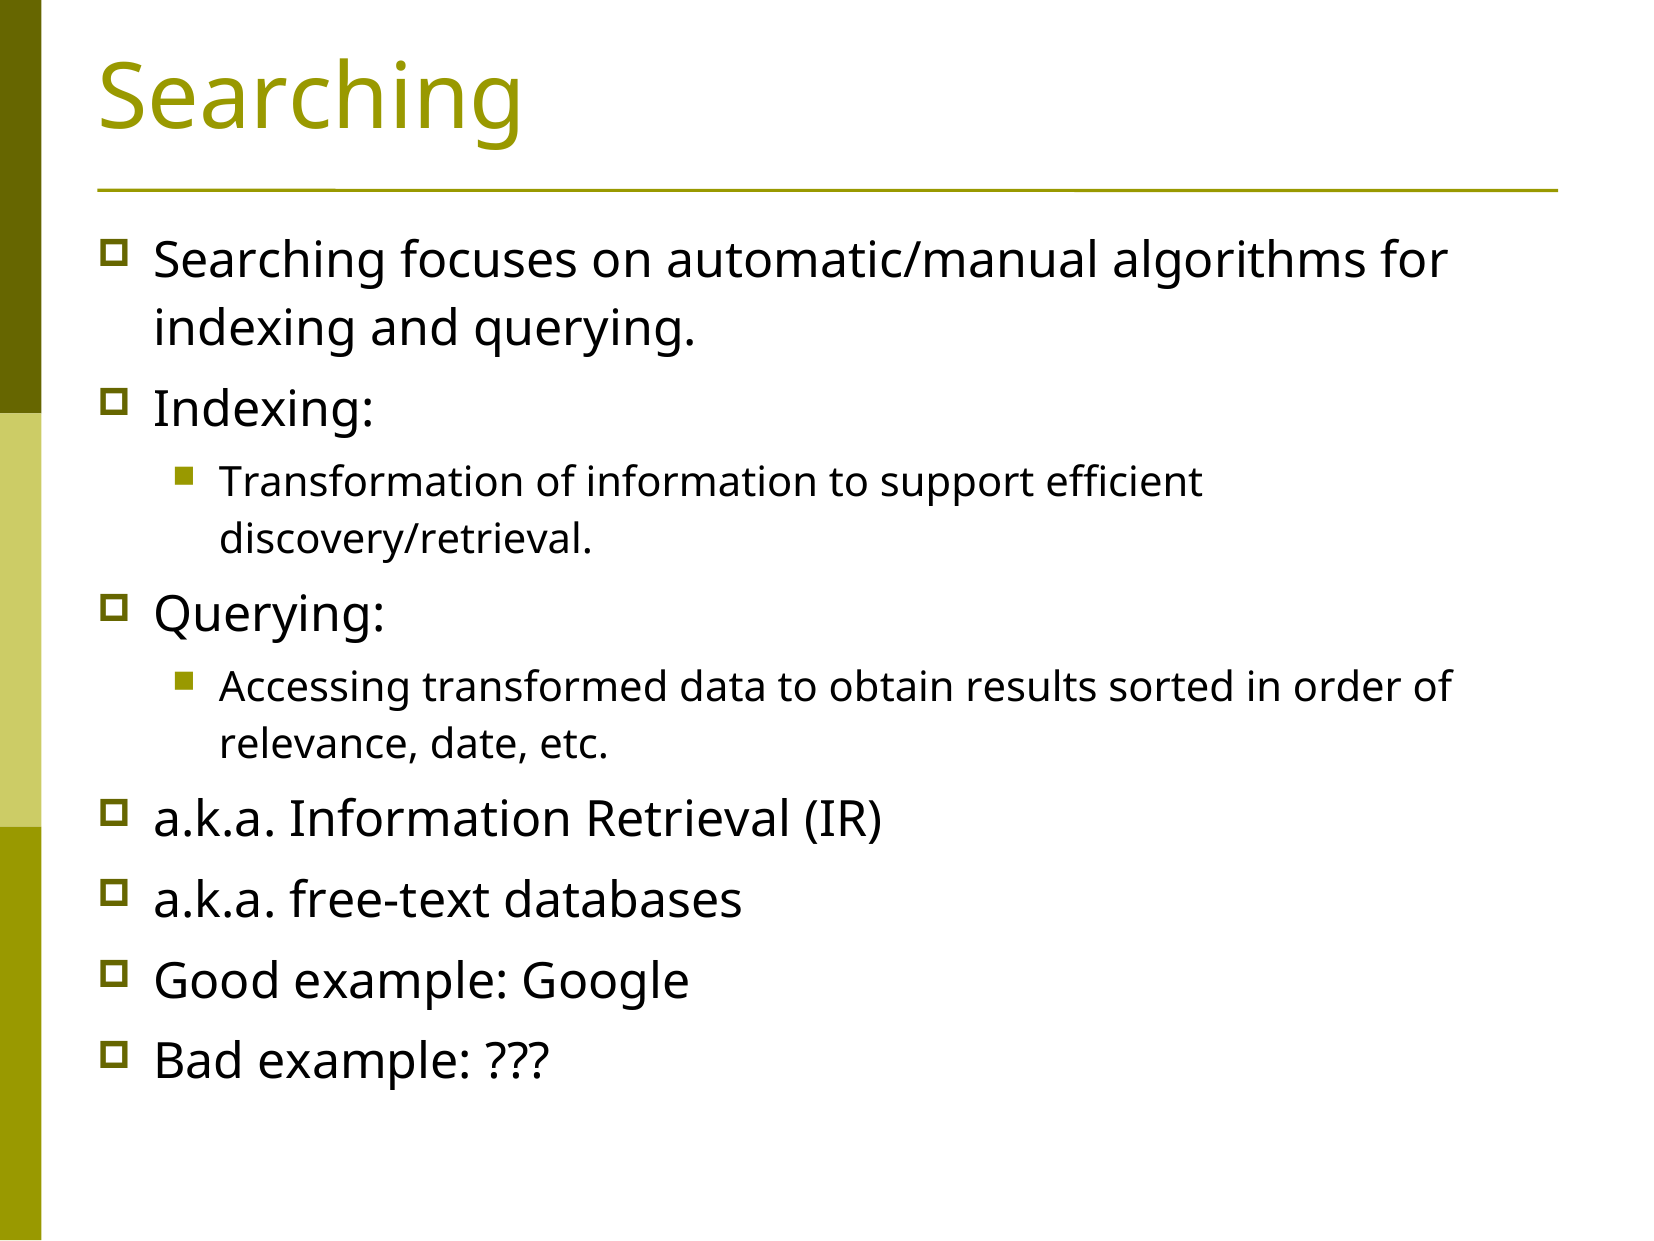

# Searching
Searching focuses on automatic/manual algorithms for indexing and querying.
Indexing:
Transformation of information to support efficient discovery/retrieval.
Querying:
Accessing transformed data to obtain results sorted in order of relevance, date, etc.
a.k.a. Information Retrieval (IR)‏
a.k.a. free-text databases
Good example: Google
Bad example: ???